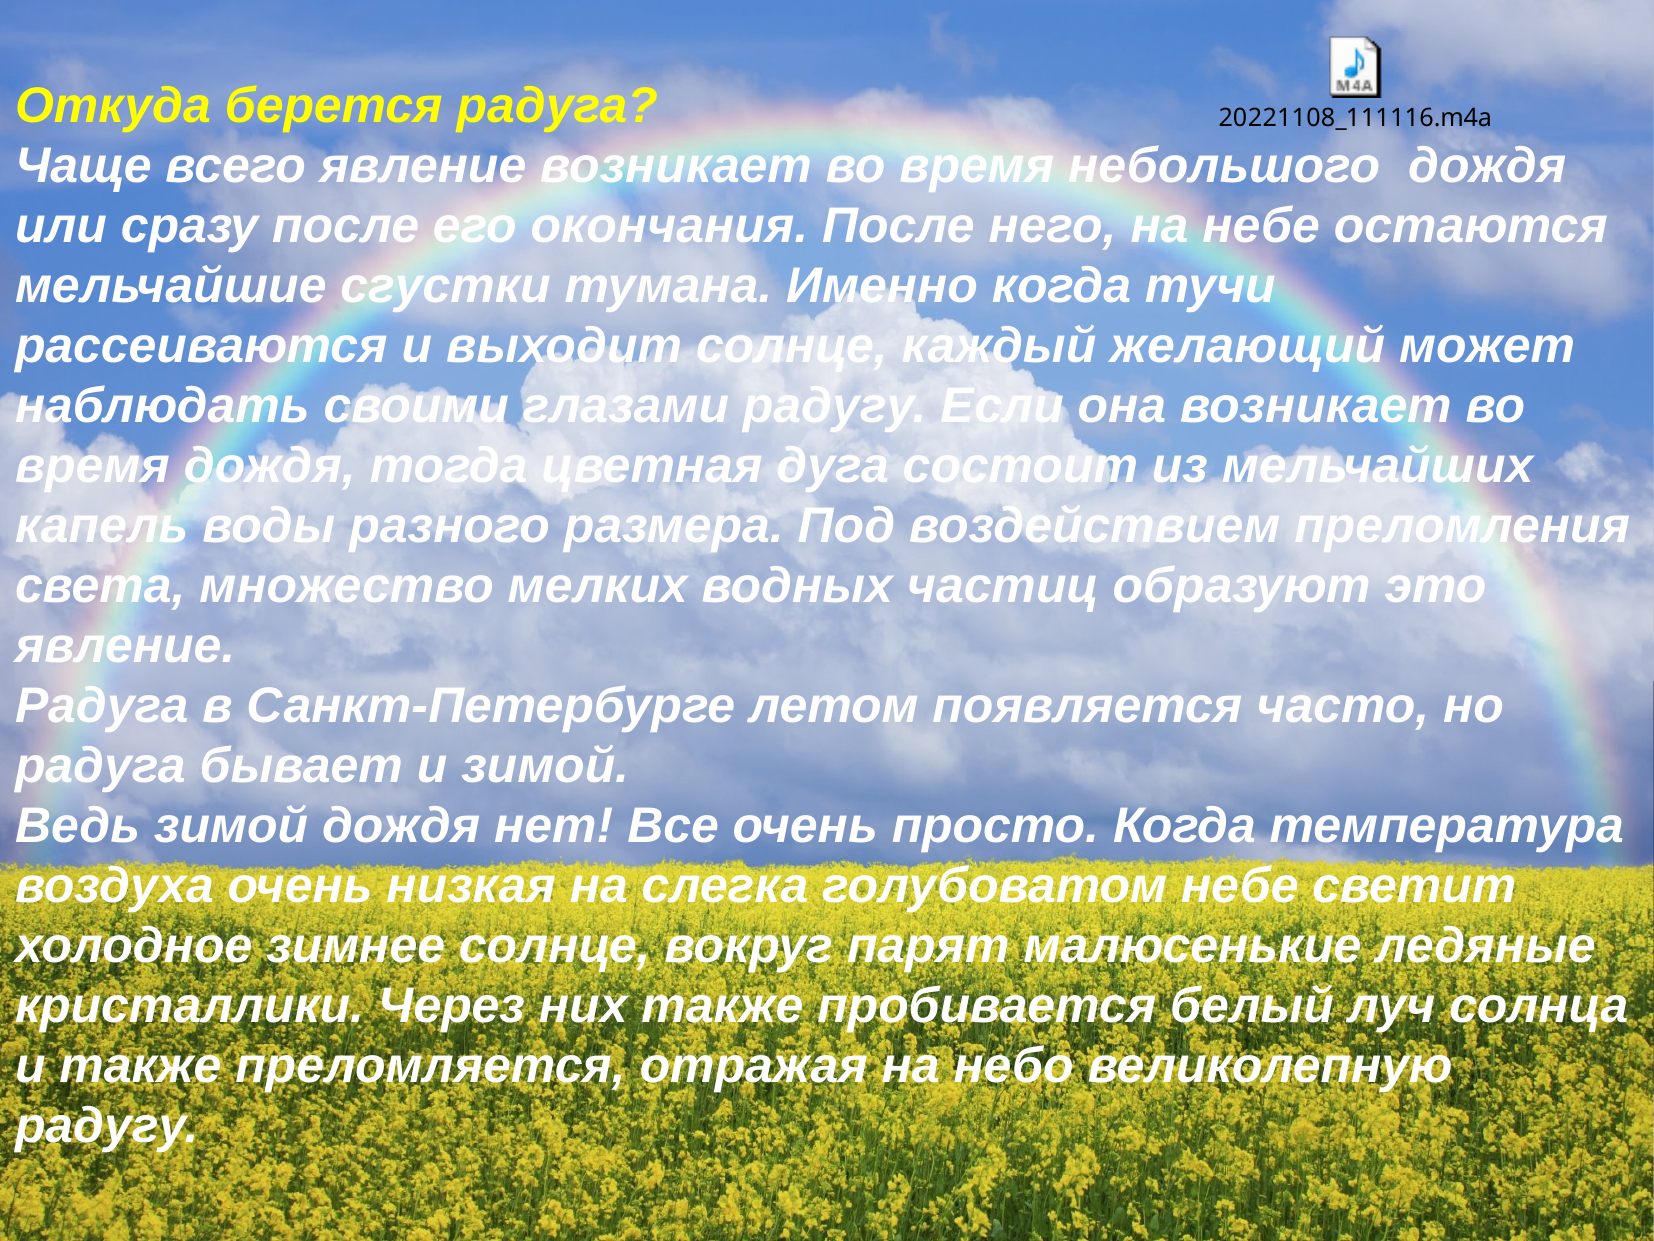

Откуда берется радуга?
Чаще всего явление возникает во время небольшого дождя или сразу после его окончания. После него, на небе остаются мельчайшие сгустки тумана. Именно когда тучи рассеиваются и выходит солнце, каждый желающий может наблюдать своими глазами радугу. Если она возникает во время дождя, тогда цветная дуга состоит из мельчайших капель воды разного размера. Под воздействием преломления света, множество мелких водных частиц образуют это явление.
Радуга в Санкт-Петербурге летом появляется часто, но радуга бывает и зимой.
Ведь зимой дождя нет! Все очень просто. Когда температура воздуха очень низкая на слегка голубоватом небе светит холодное зимнее солнце, вокруг парят малюсенькие ледяные кристаллики. Через них также пробивается белый луч солнца и также преломляется, отражая на небо великолепную радугу.